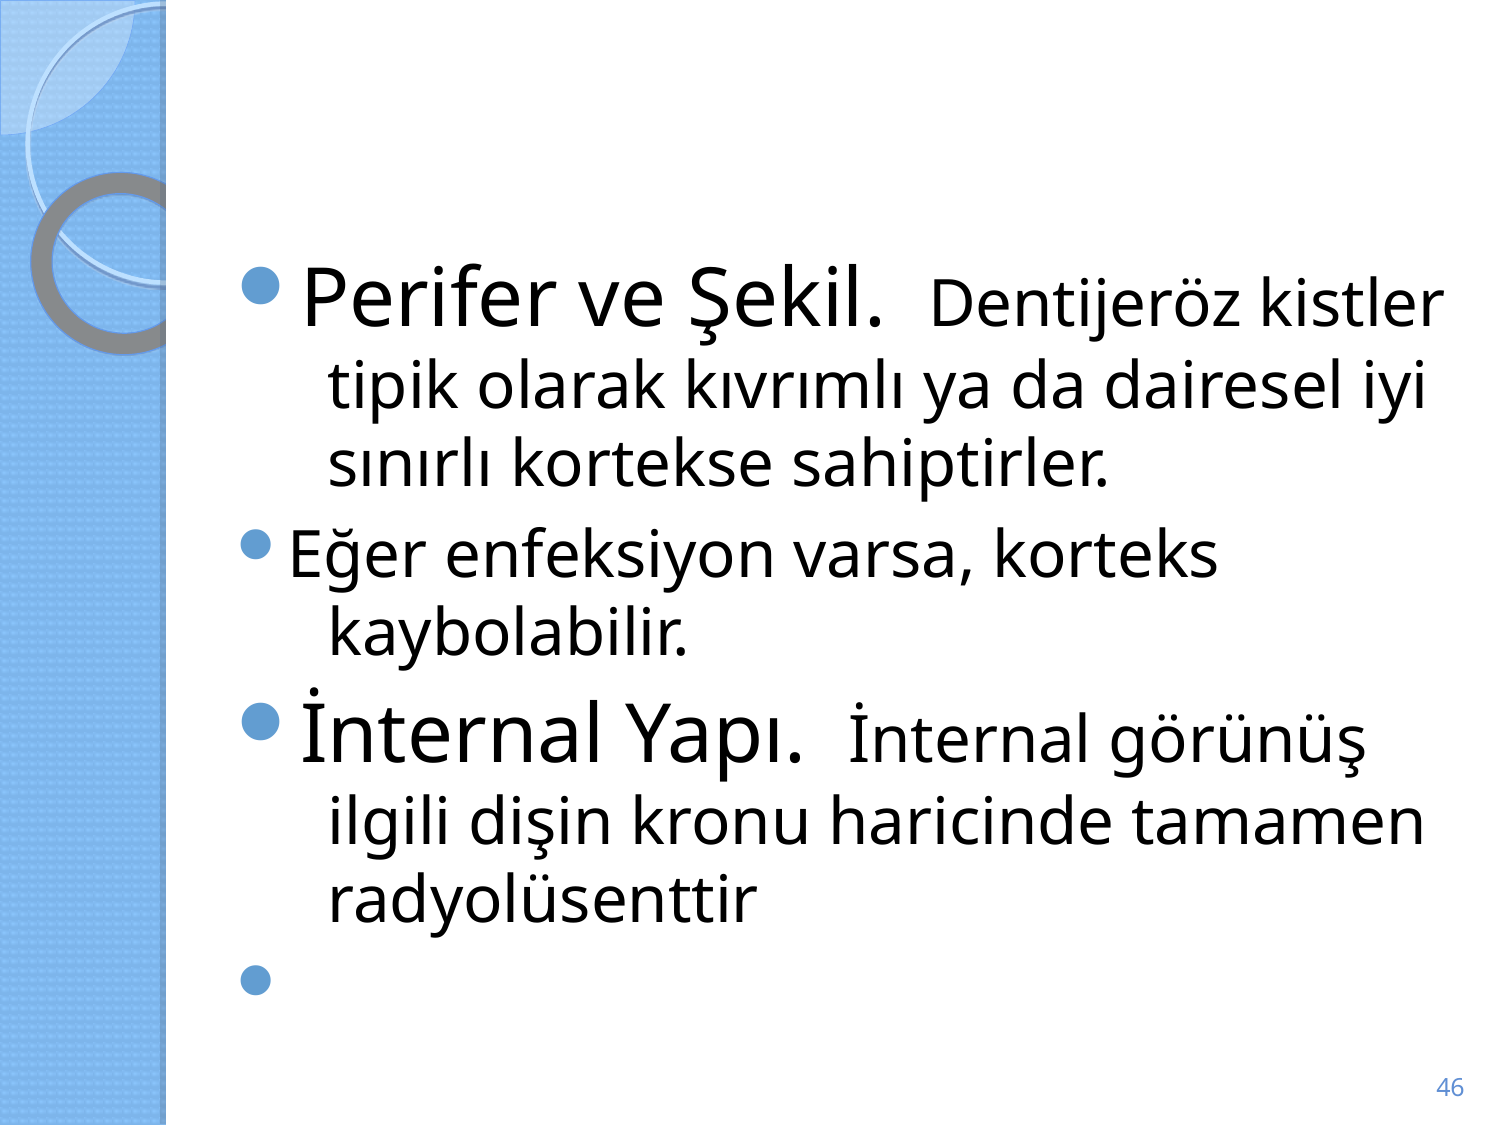

#
Perifer ve Şekil. Dentijeröz kistler tipik olarak kıvrımlı ya da dairesel iyi sınırlı kortekse sahiptirler.
Eğer enfeksiyon varsa, korteks kaybolabilir.
İnternal Yapı. İnternal görünüş ilgili dişin kronu haricinde tamamen radyolüsenttir